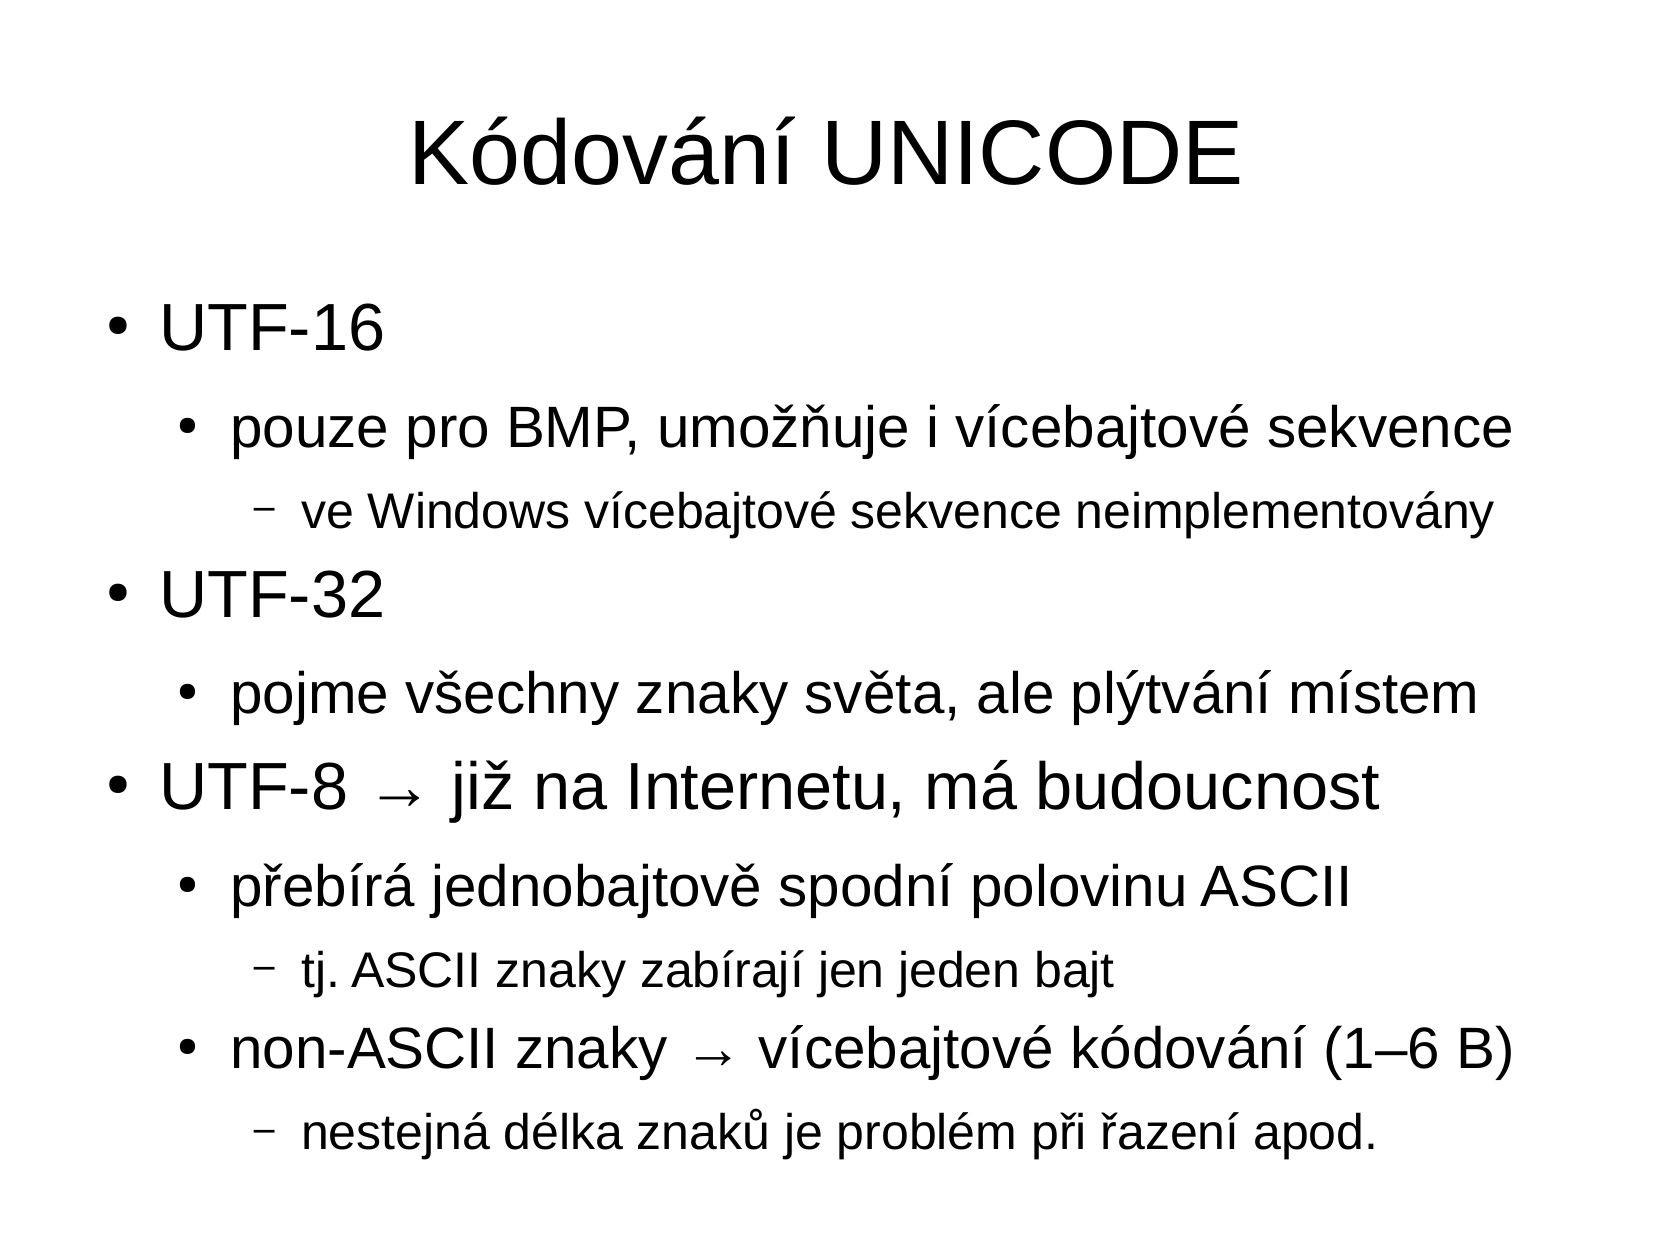

# Kódování UNICODE
UTF-16
pouze pro BMP, umožňuje i vícebajtové sekvence
ve Windows vícebajtové sekvence neimplementovány
UTF-32
pojme všechny znaky světa, ale plýtvání místem
UTF-8 → již na Internetu, má budoucnost
přebírá jednobajtově spodní polovinu ASCII
tj. ASCII znaky zabírají jen jeden bajt
non-ASCII znaky → vícebajtové kódování (1–6 B)
nestejná délka znaků je problém při řazení apod.